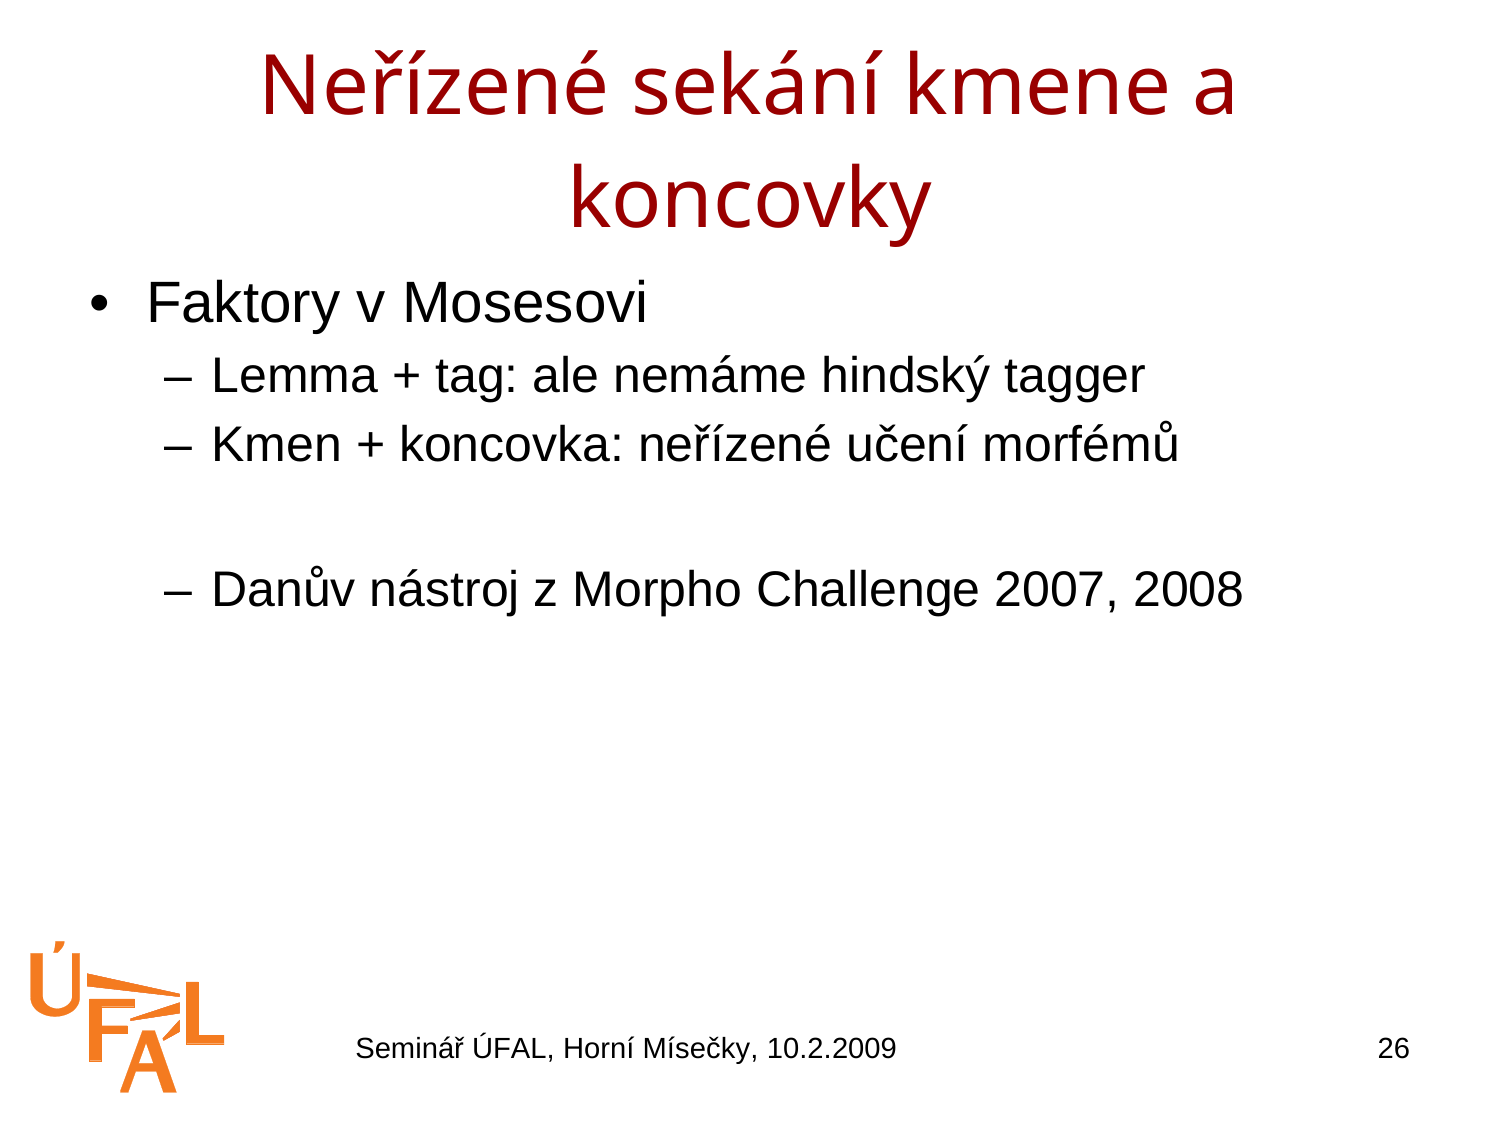

# Neřízené sekání kmene a koncovky
Faktory v Mosesovi
Lemma + tag: ale nemáme hindský tagger
Kmen + koncovka: neřízené učení morfémů
Danův nástroj z Morpho Challenge 2007, 2008
Seminář ÚFAL, Horní Mísečky, 10.2.2009
26